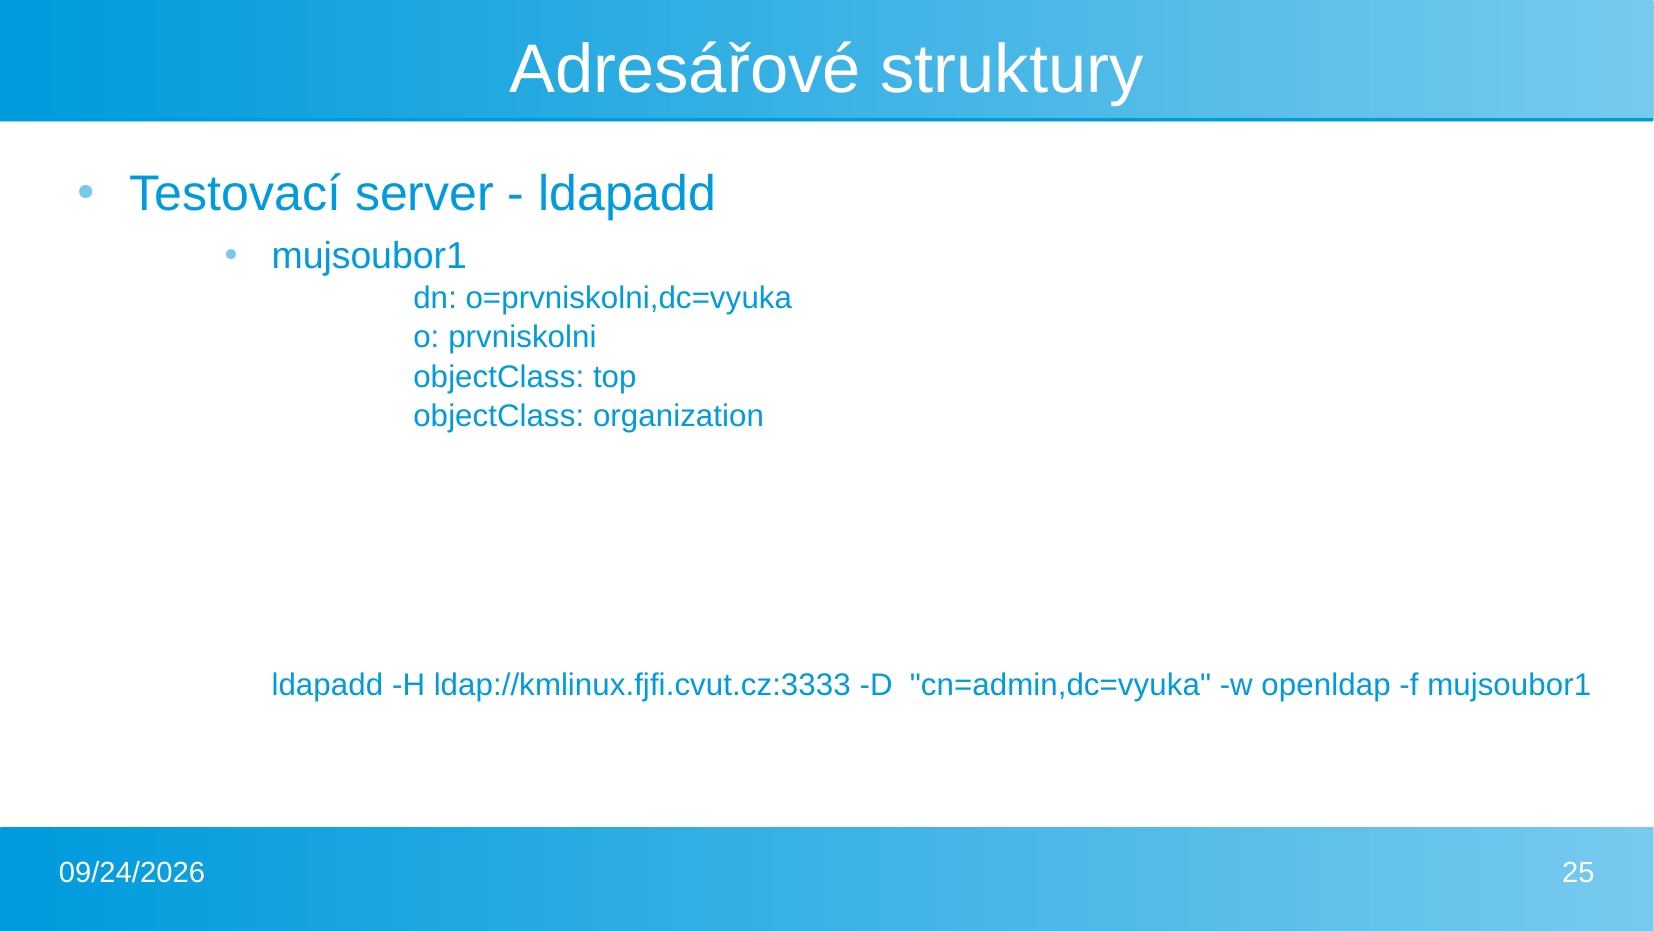

# Adresářové struktury
Testovací server - ldapadd
mujsoubor1
dn: o=prvniskolni,dc=vyuka
o: prvniskolni
objectClass: top
objectClass: organization
ldapadd -H ldap://kmlinux.fjfi.cvut.cz:3333 -D "cn=admin,dc=vyuka" -w openldap -f mujsoubor1
25